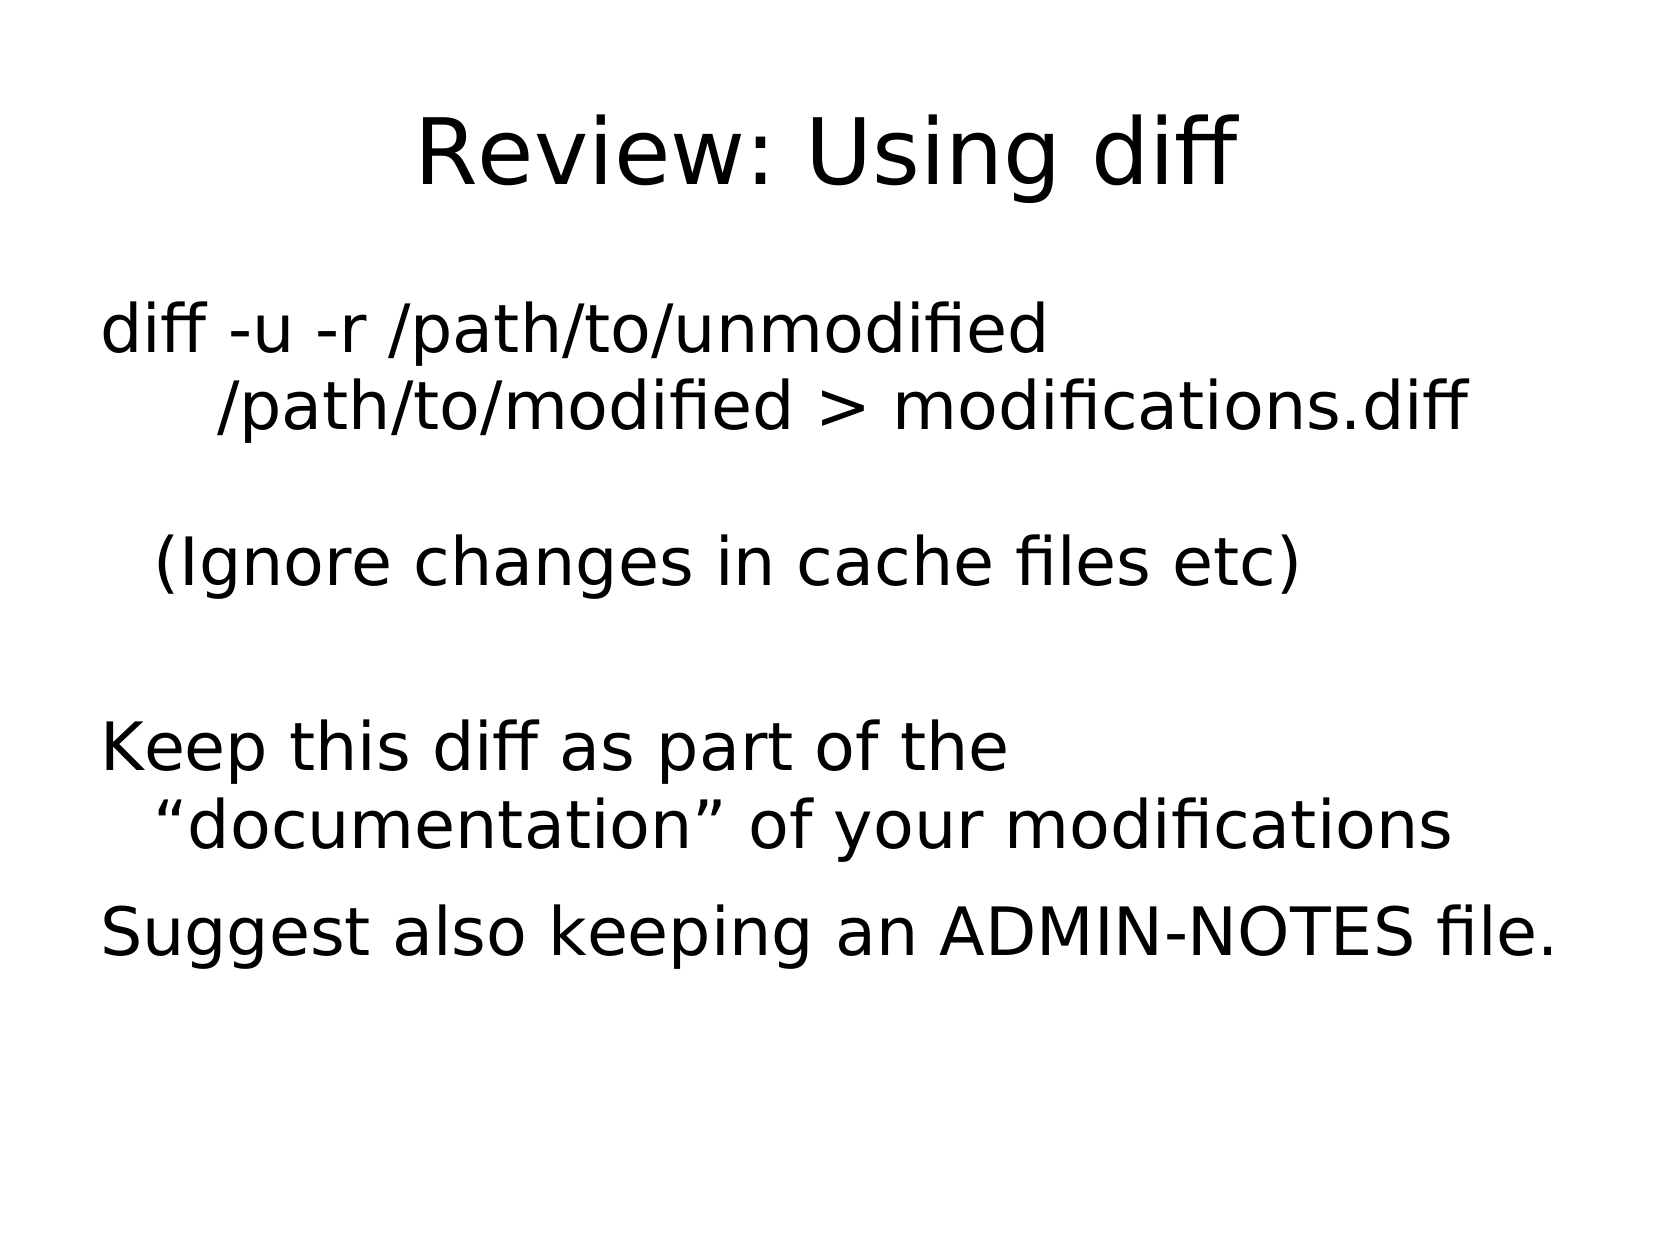

# Review: Using diff
diff -u -r /path/to/unmodified
 /path/to/modified > modifications.diff
(Ignore changes in cache files etc)
Keep this diff as part of the “documentation” of your modifications
Suggest also keeping an ADMIN-NOTES file.